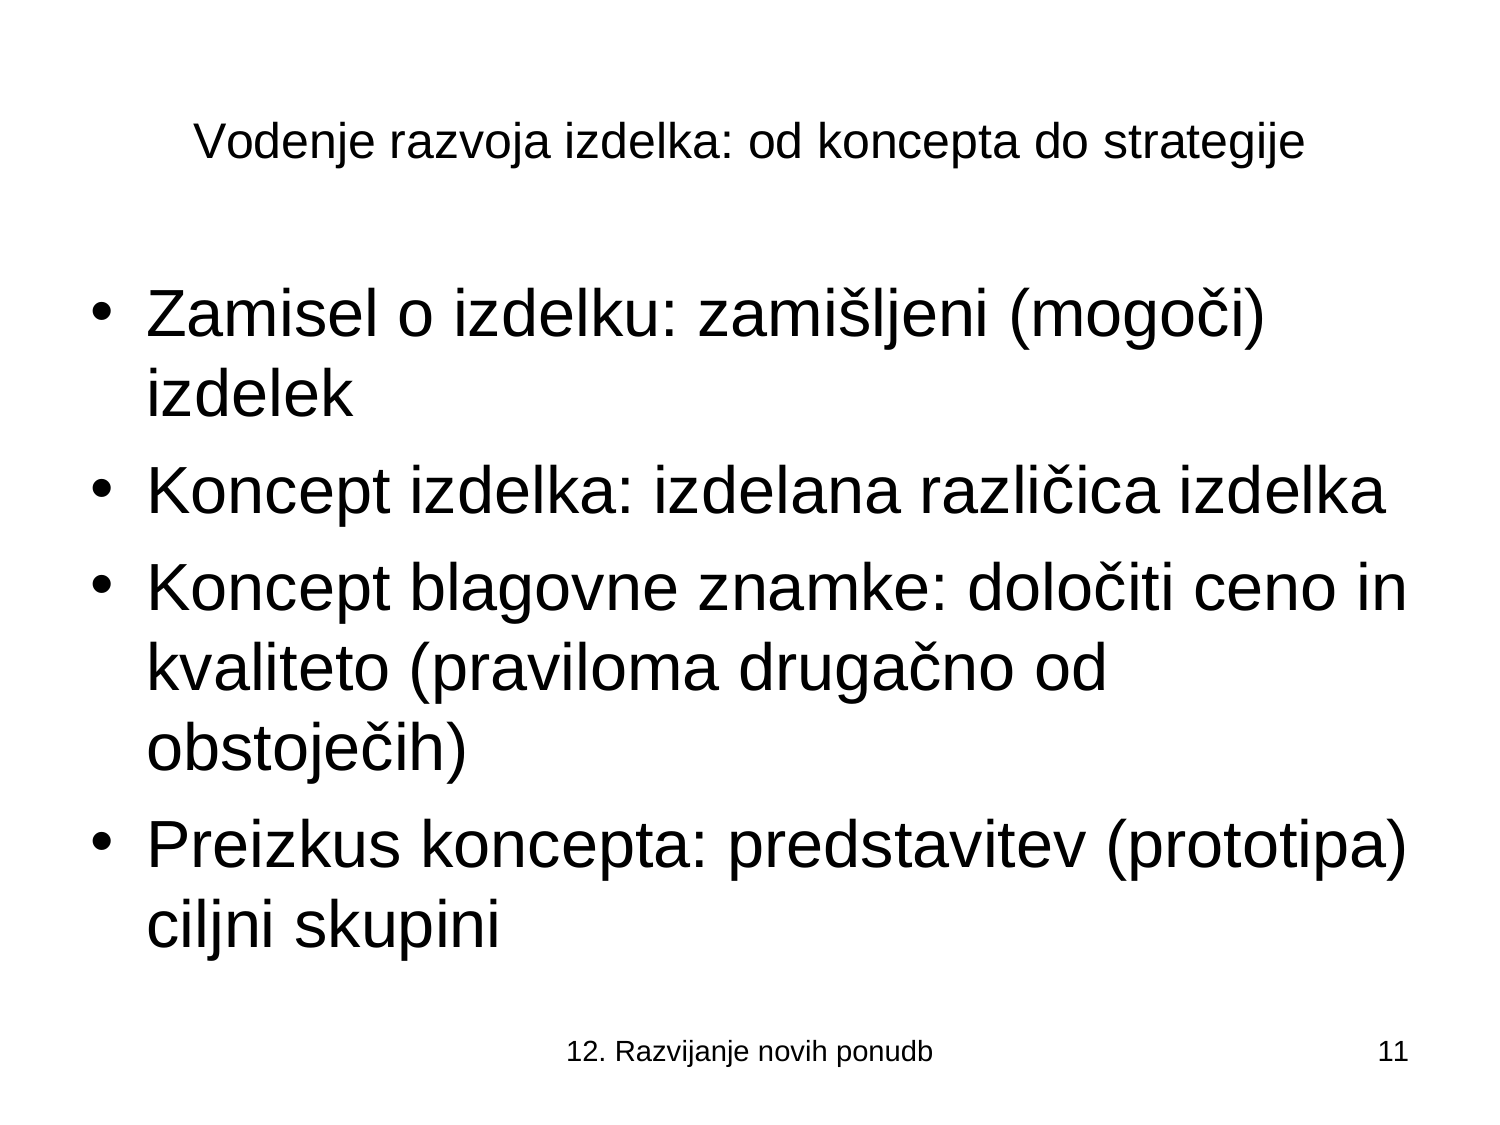

# Vodenje razvoja izdelka: od koncepta do strategije
Zamisel o izdelku: zamišljeni (mogoči) izdelek
Koncept izdelka: izdelana različica izdelka
Koncept blagovne znamke: določiti ceno in kvaliteto (praviloma drugačno od obstoječih)
Preizkus koncepta: predstavitev (prototipa) ciljni skupini
12. Razvijanje novih ponudb